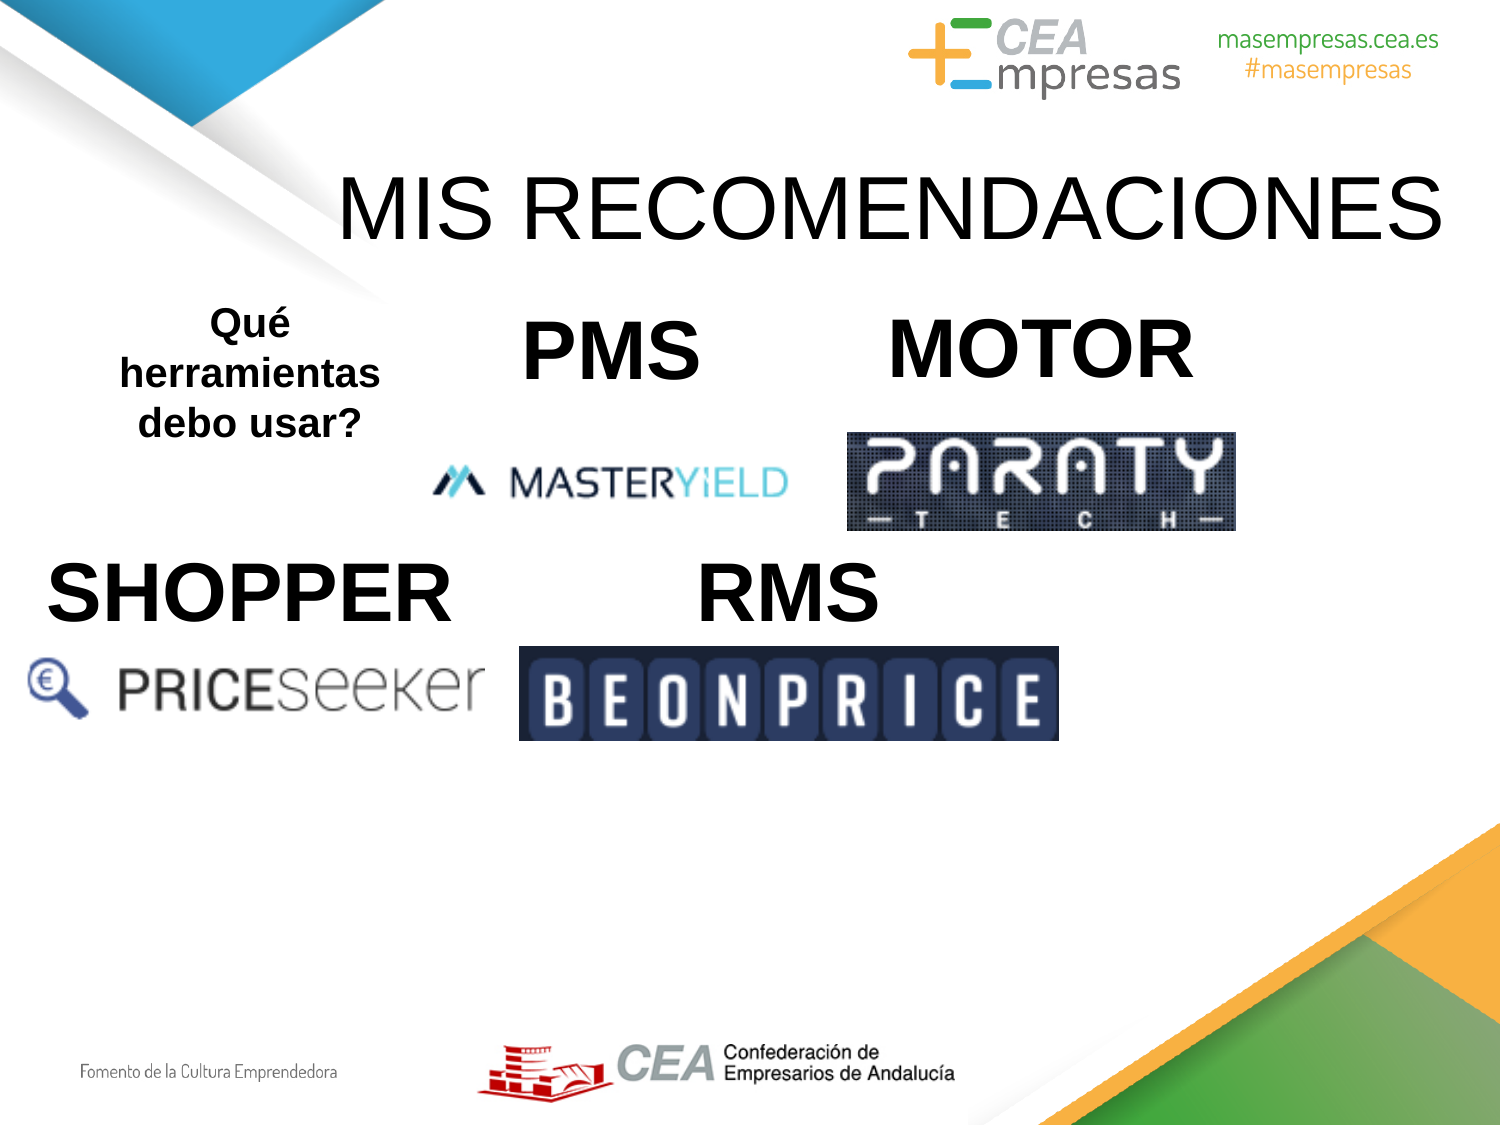

MIS RECOMENDACIONES
MOTOR
Qué herramientas debo usar?
PMS
SHOPPER
RMS